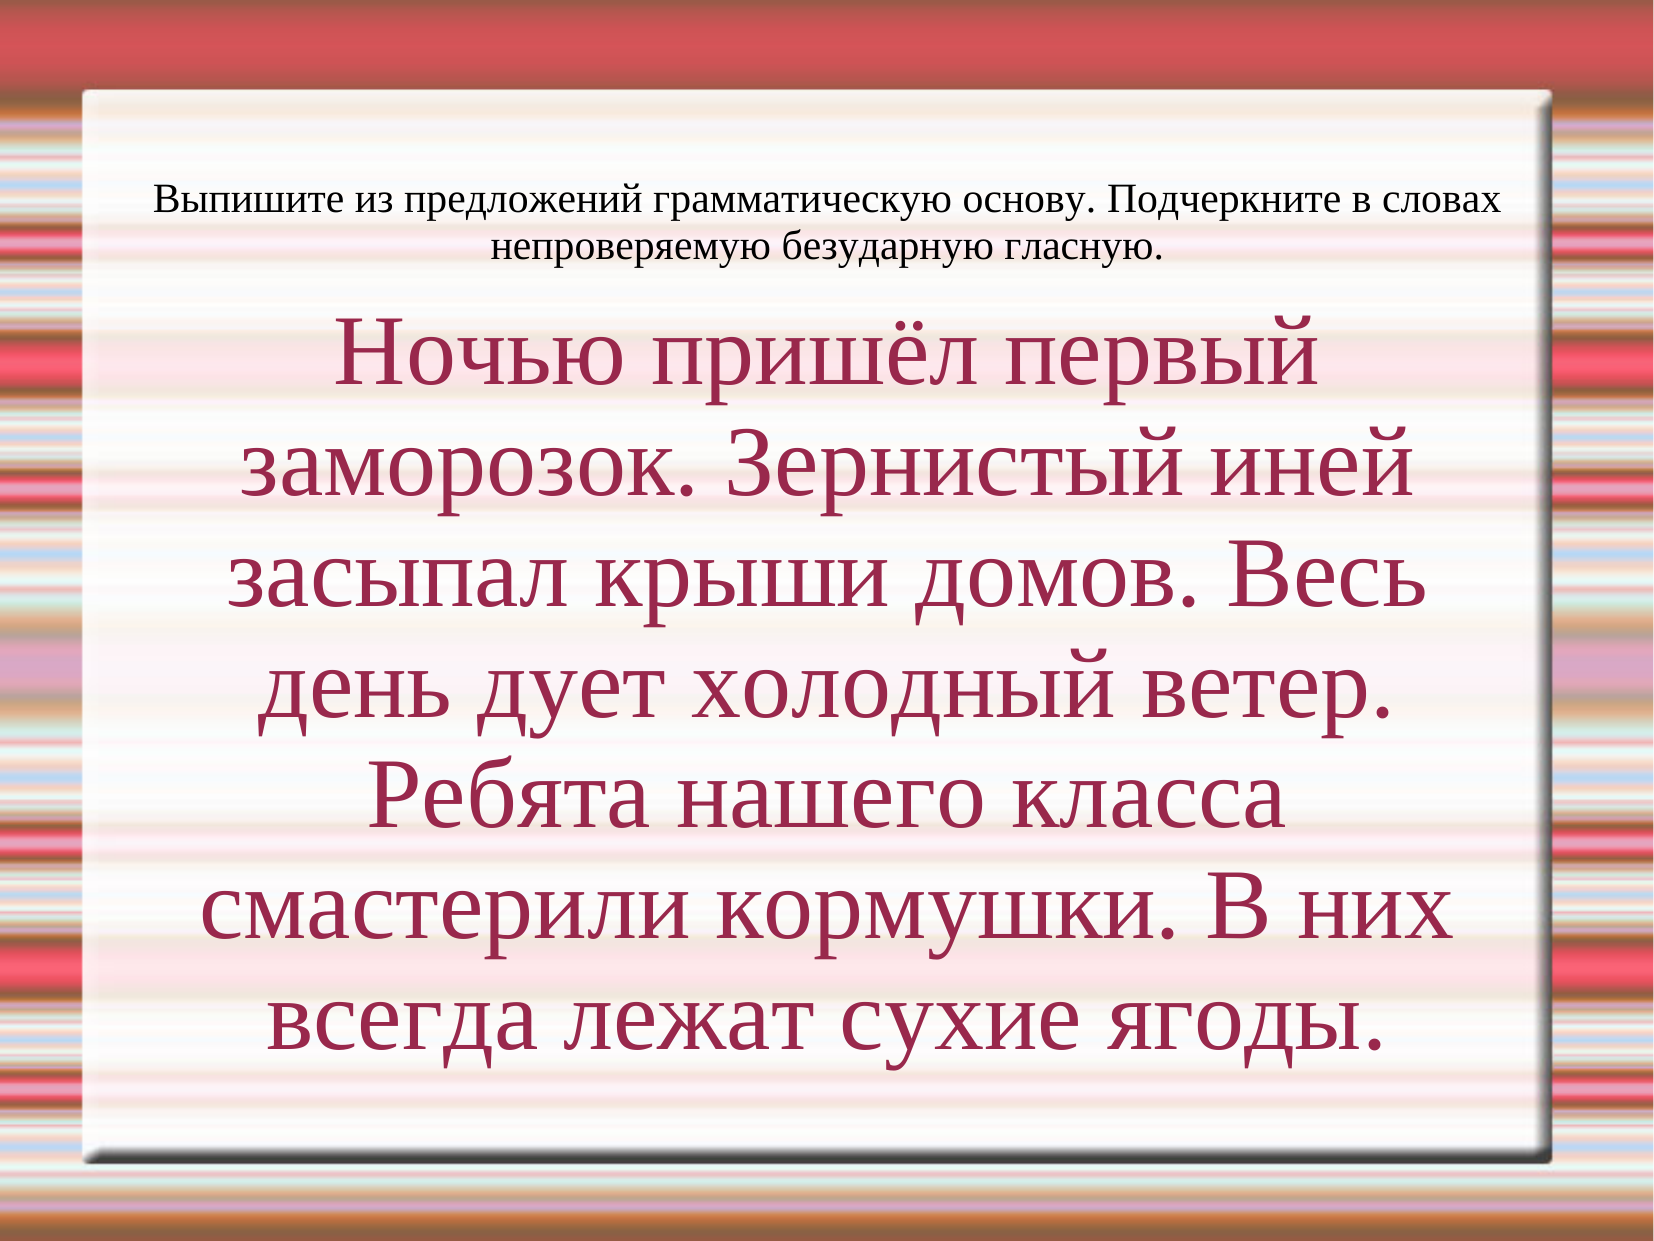

# Выпишите из предложений грамматическую основу. Подчеркните в словах непроверяемую безударную гласную.
Ночью пришёл первый заморозок. Зернистый иней засыпал крыши домов. Весь день дует холодный ветер. Ребята нашего класса смастерили кормушки. В них всегда лежат сухие ягоды.